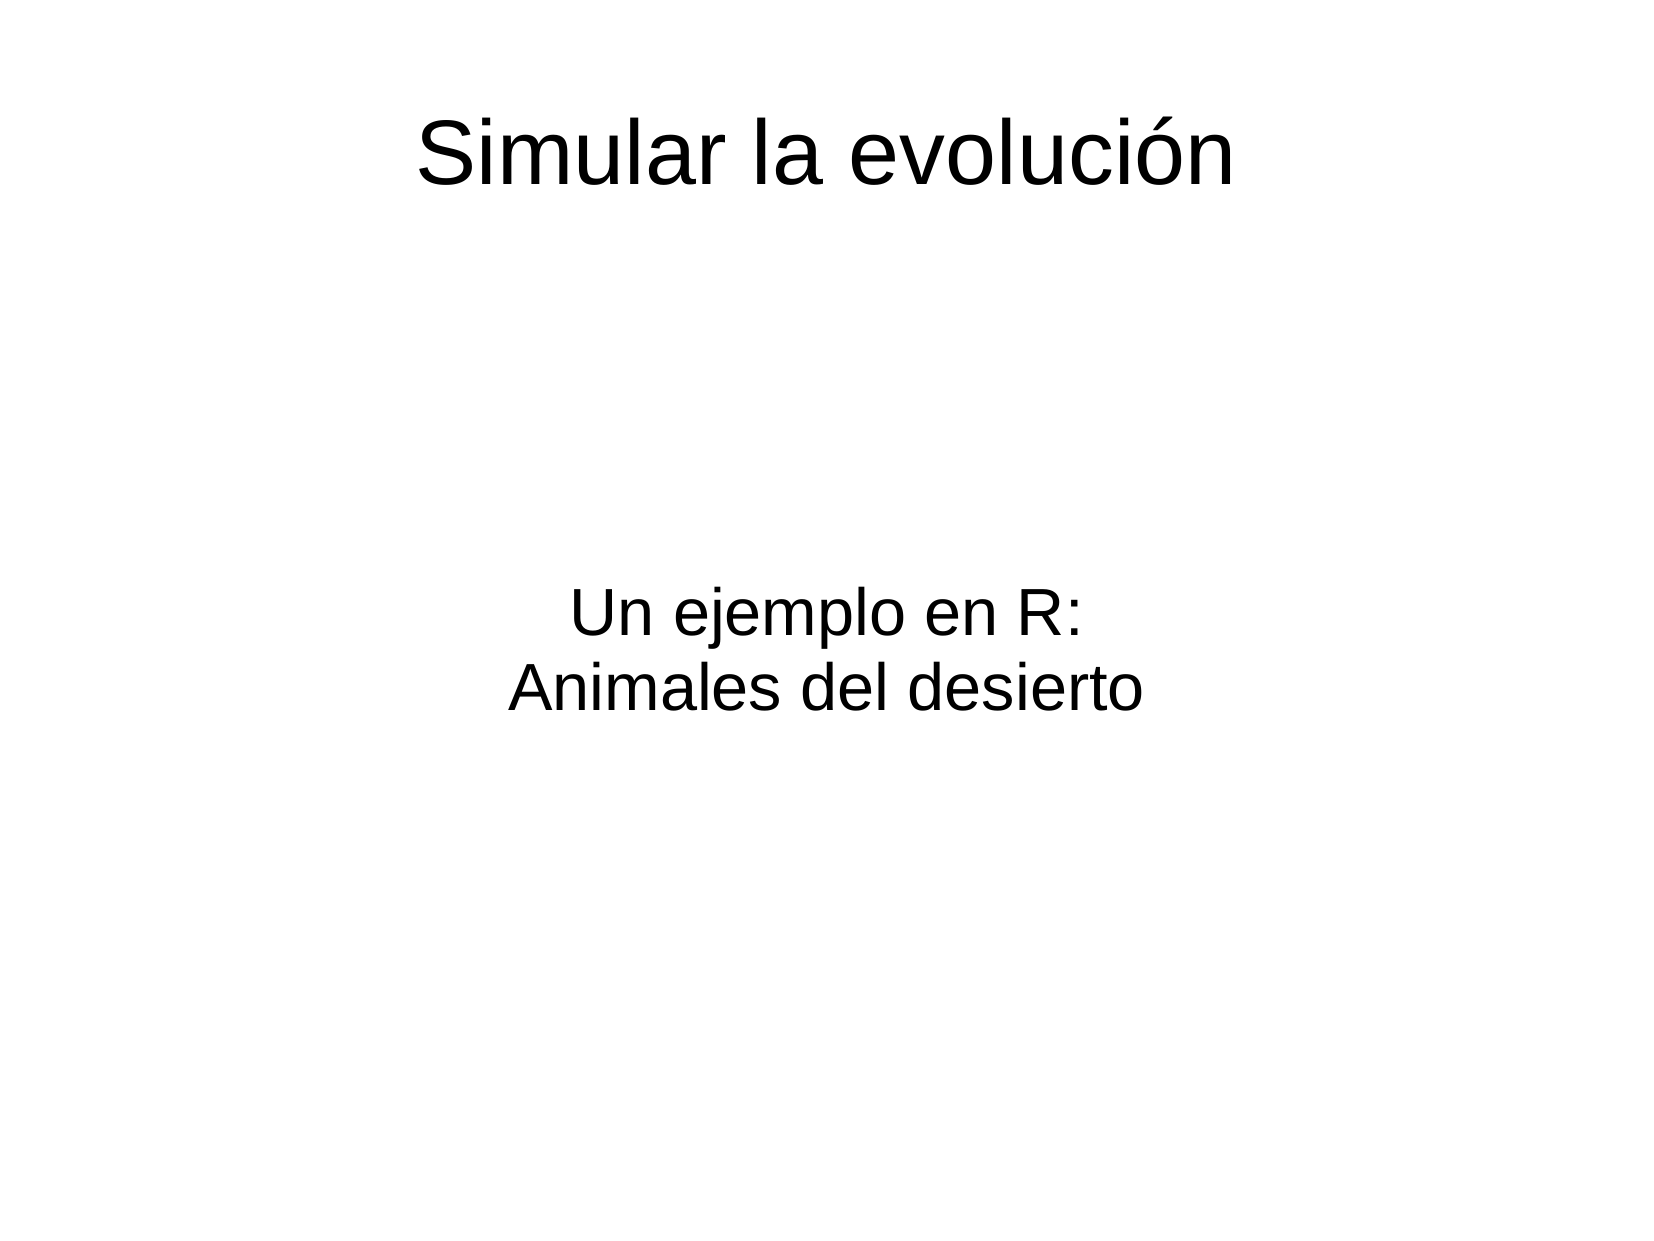

# Simular la evolución
Un ejemplo en R:
Animales del desierto